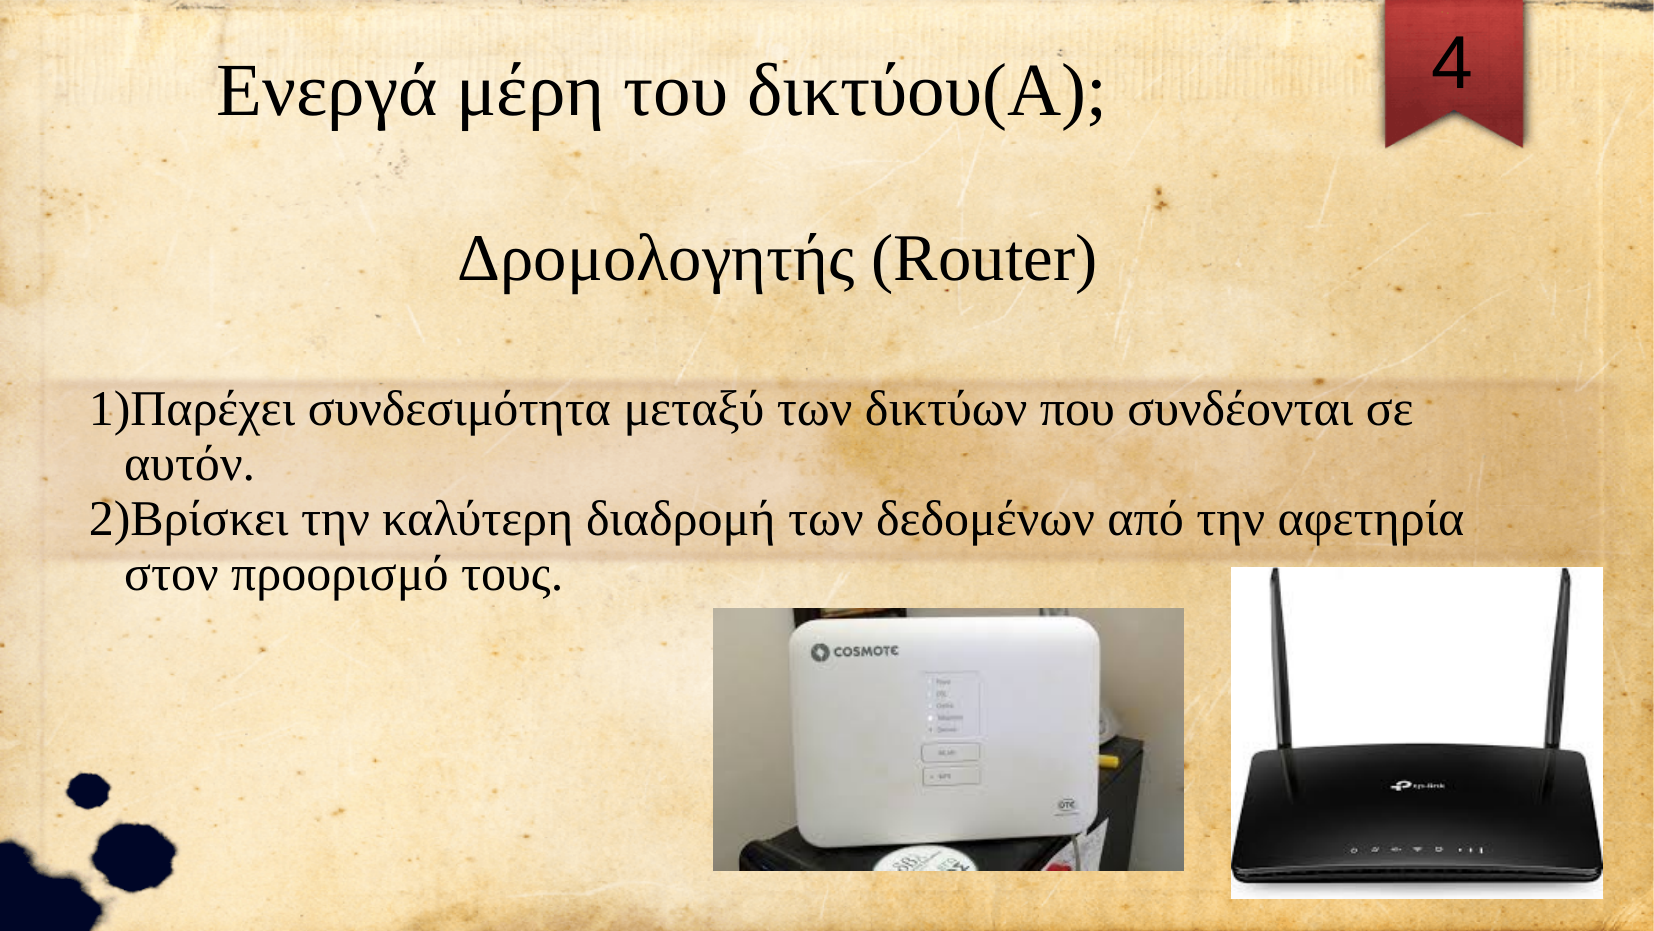

# Ενεργά μέρη του δικτύου(A);
4
Δρομολογητής (Router)
Παρέχει συνδεσιμότητα μεταξύ των δικτύων που συνδέονται σε αυτόν.
Βρίσκει την καλύτερη διαδρομή των δεδομένων από την αφετηρία στον προορισμό τους.